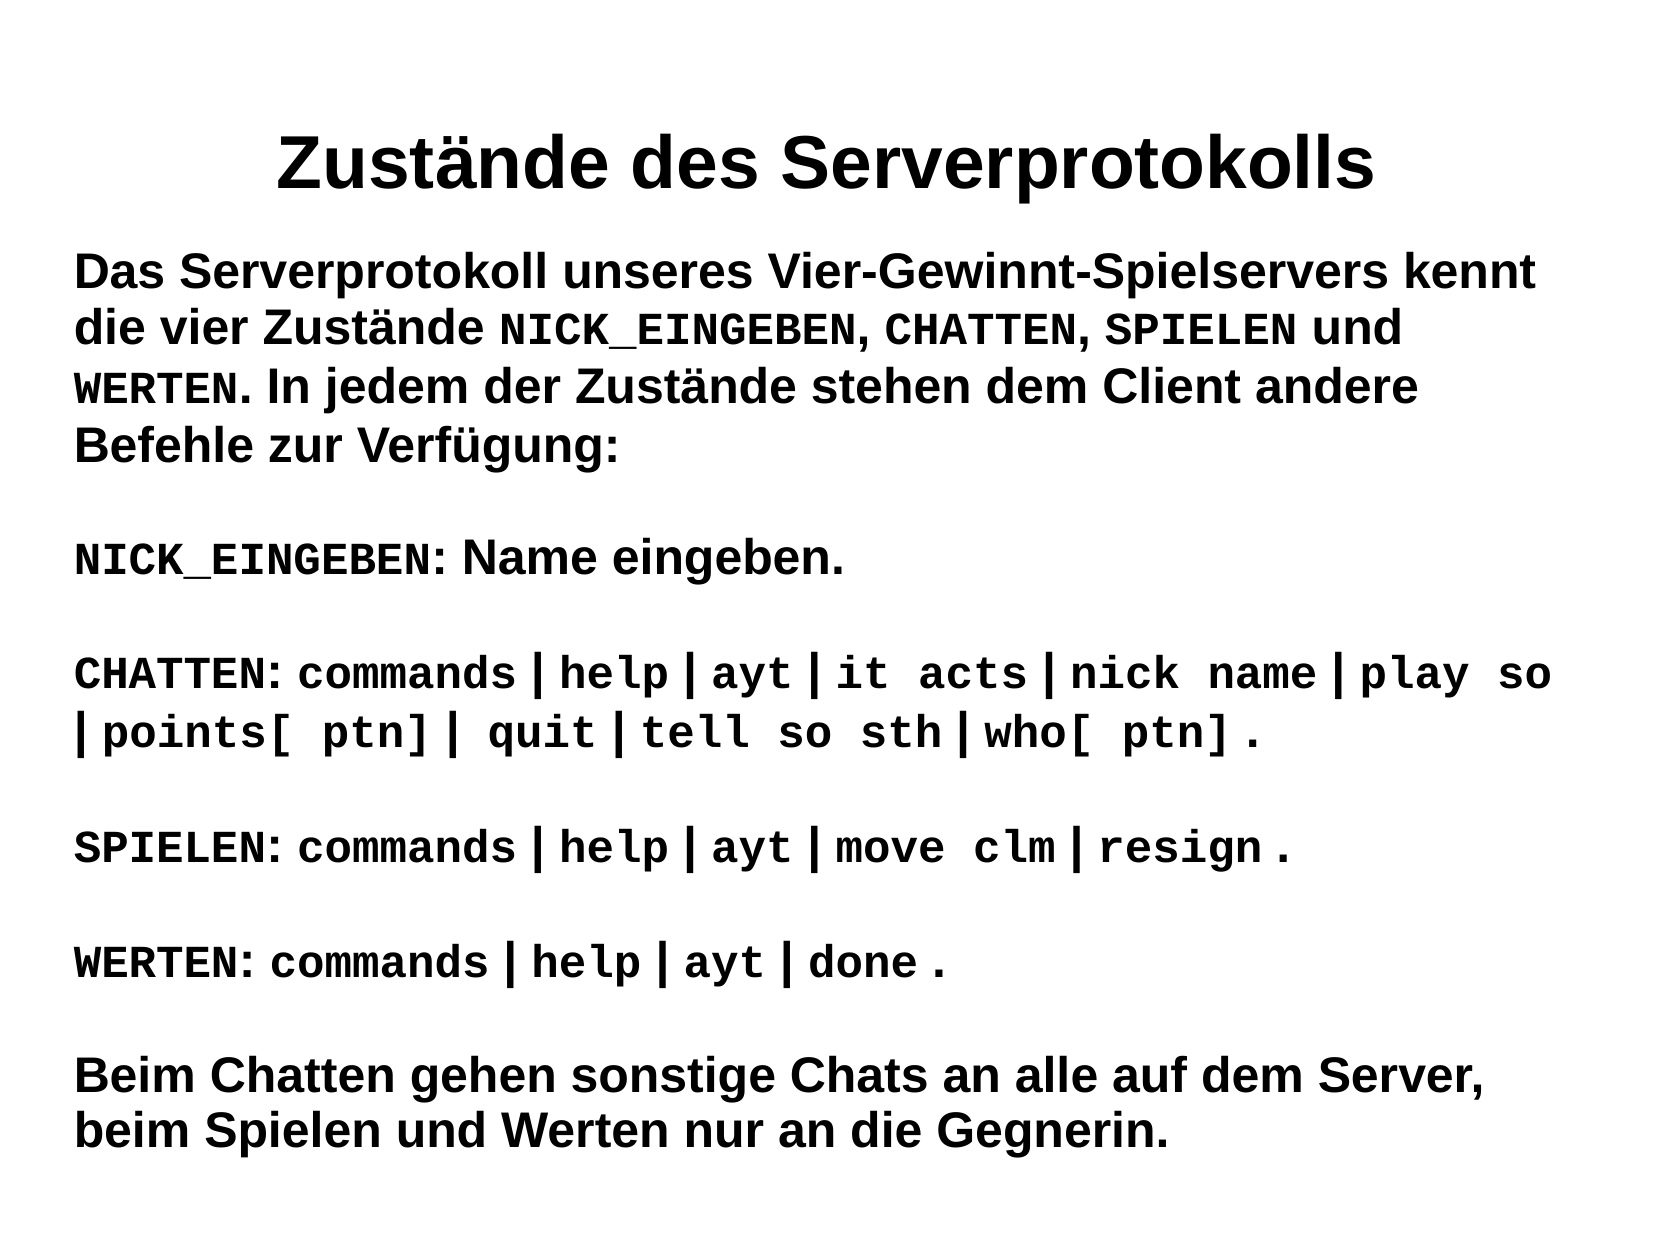

# Zustände des Serverprotokolls
Das Serverprotokoll unseres Vier-Gewinnt-Spielservers kennt die vier Zustände NICK_EINGEBEN, CHATTEN, SPIELEN und WERTEN. In jedem der Zustände stehen dem Client andere Befehle zur Verfügung:
NICK_EINGEBEN: Name eingeben.
CHATTEN: commands | help | ayt | it acts | nick name | play so | points[ ptn] | quit | tell so sth | who[ ptn] .
SPIELEN: commands | help | ayt | move clm | resign .
WERTEN: commands | help | ayt | done .
Beim Chatten gehen sonstige Chats an alle auf dem Server, beim Spielen und Werten nur an die Gegnerin.